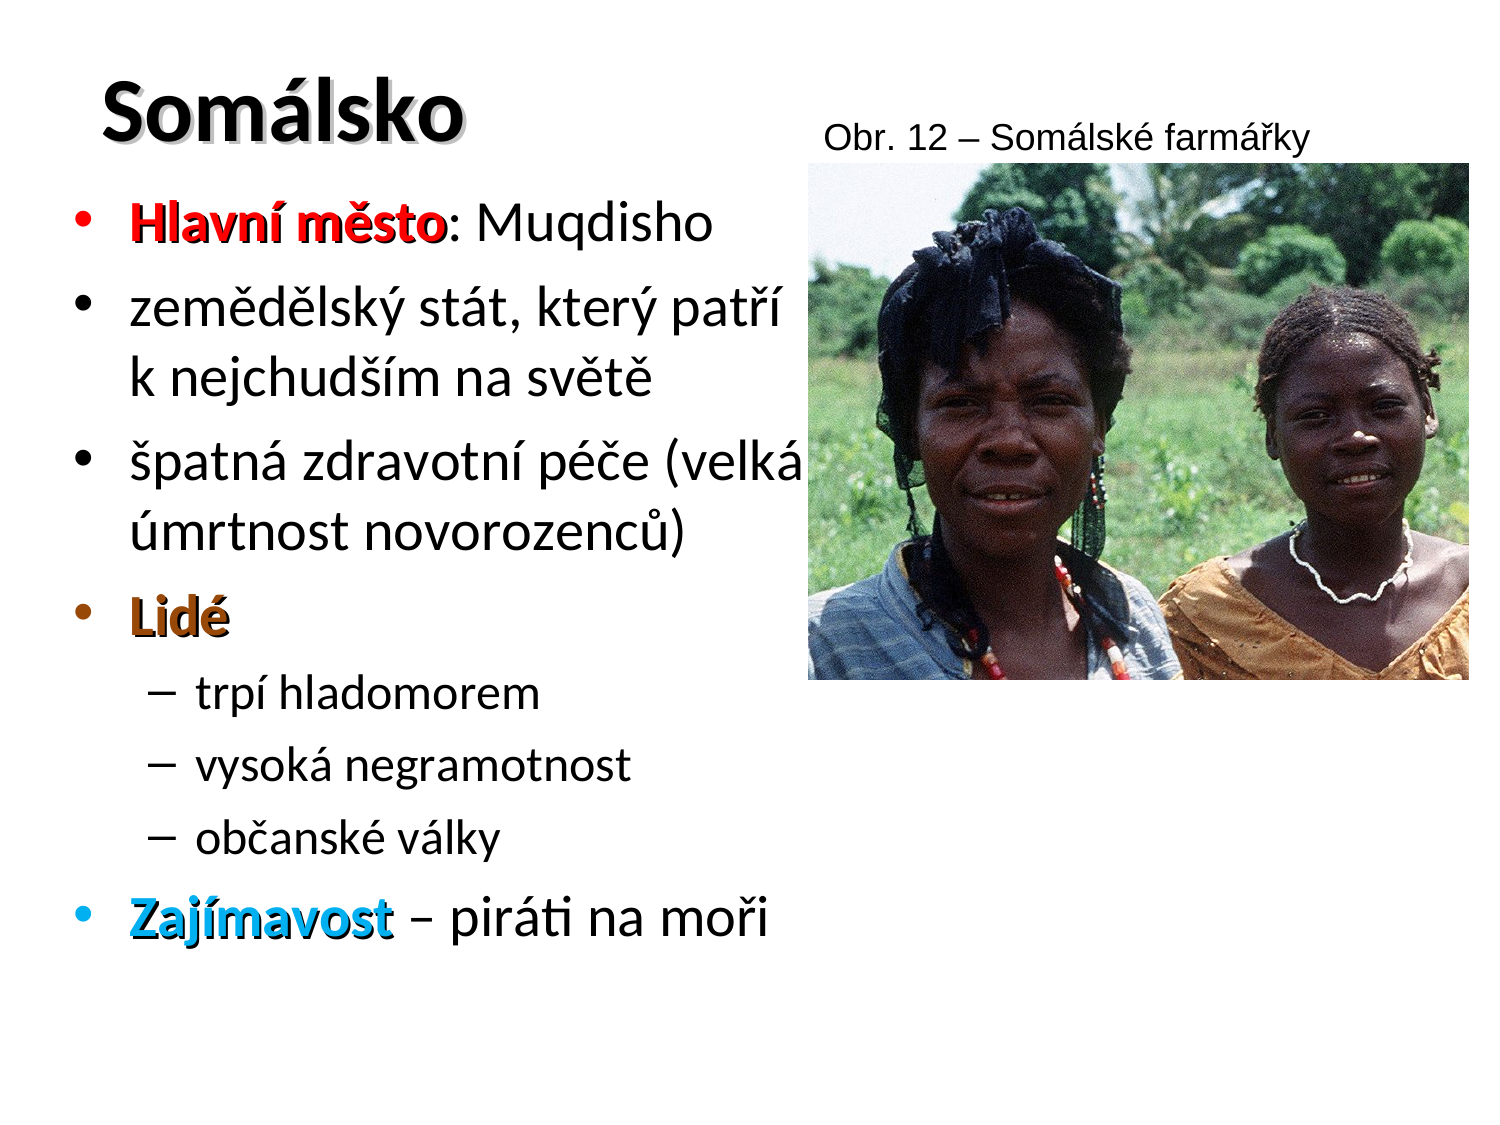

# Somálsko
Obr. 12 – Somálské farmářky
Hlavní město: Muqdisho
zemědělský stát, který patří
k nejchudším na světě
špatná zdravotní péče (velká úmrtnost novorozenců)
Lidé
trpí hladomorem
vysoká negramotnost
občanské války
Zajímavost – piráti na moři